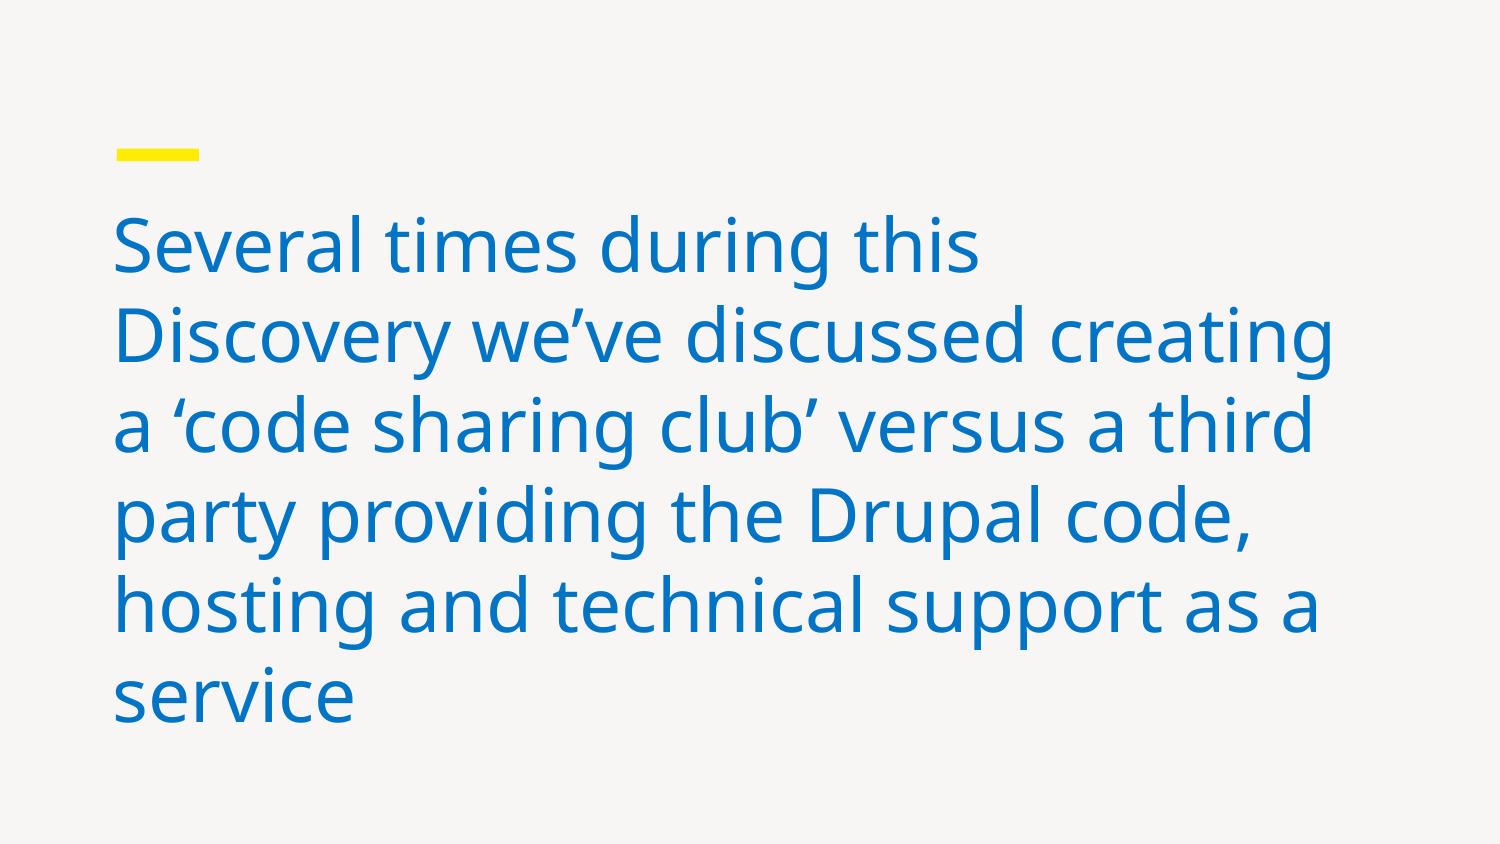

# Several times during this Discovery we’ve discussed creating a ‘code sharing club’ versus a third party providing the Drupal code, hosting and technical support as a service